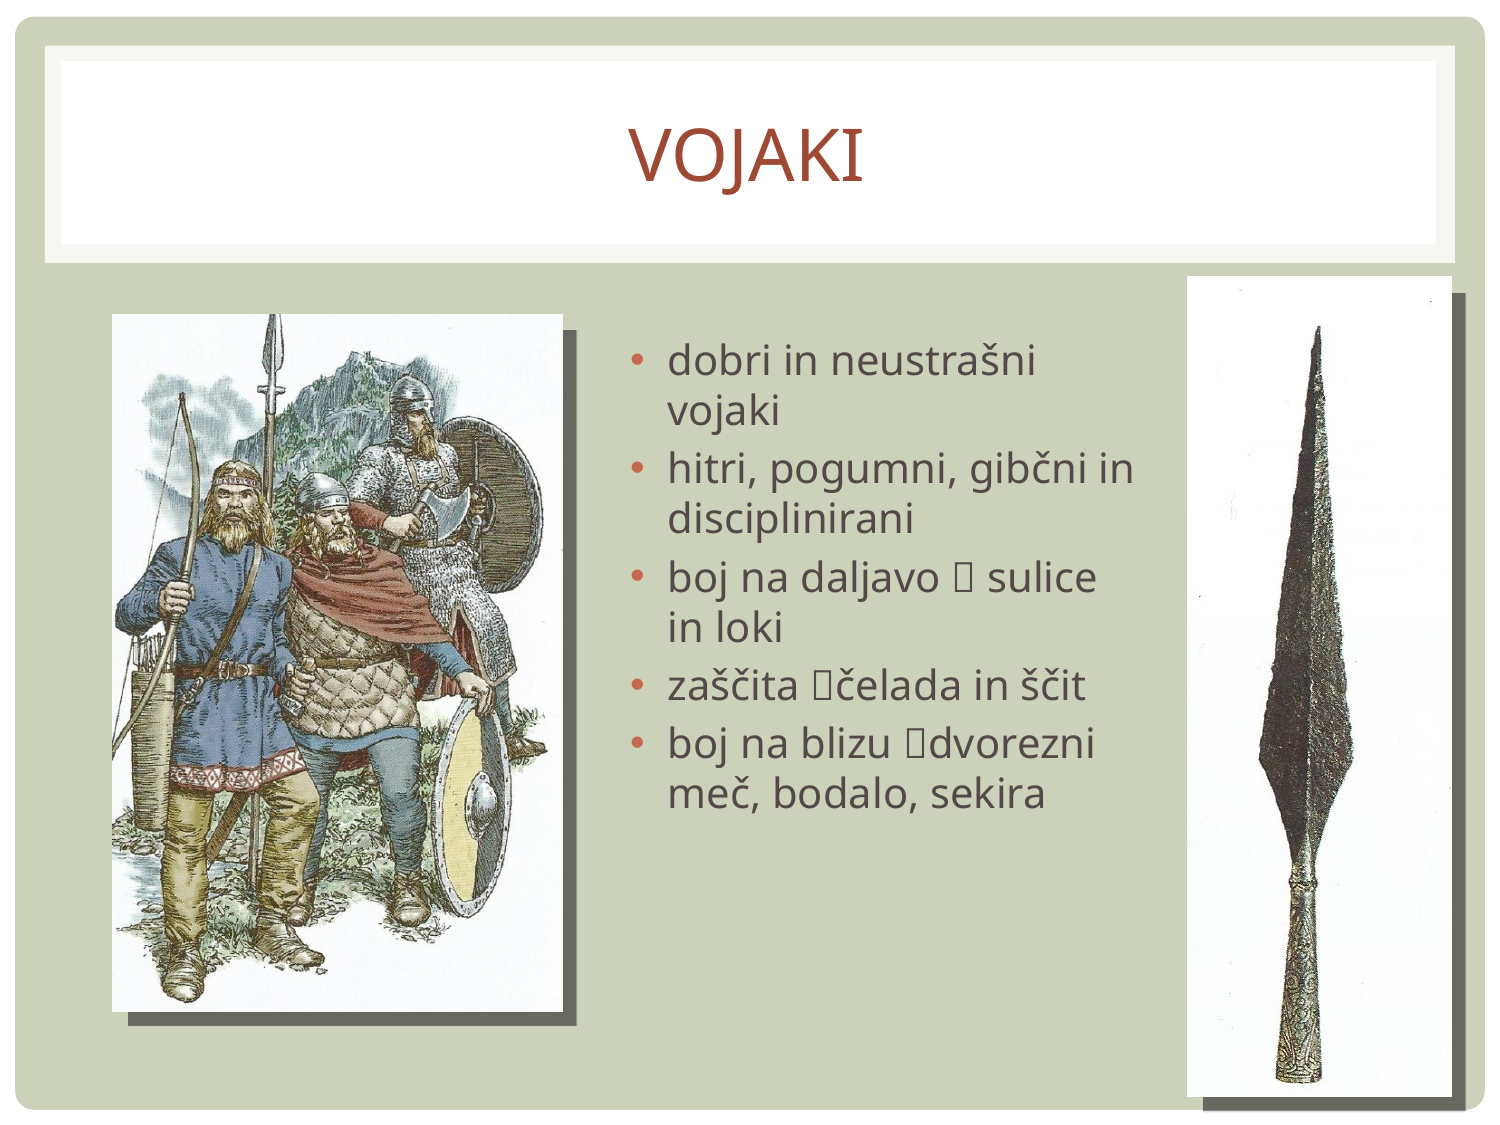

# Vojaki
dobri in neustrašni vojaki
hitri, pogumni, gibčni in disciplinirani
boj na daljavo  sulice in loki
zaščita čelada in ščit
boj na blizu dvorezni meč, bodalo, sekira